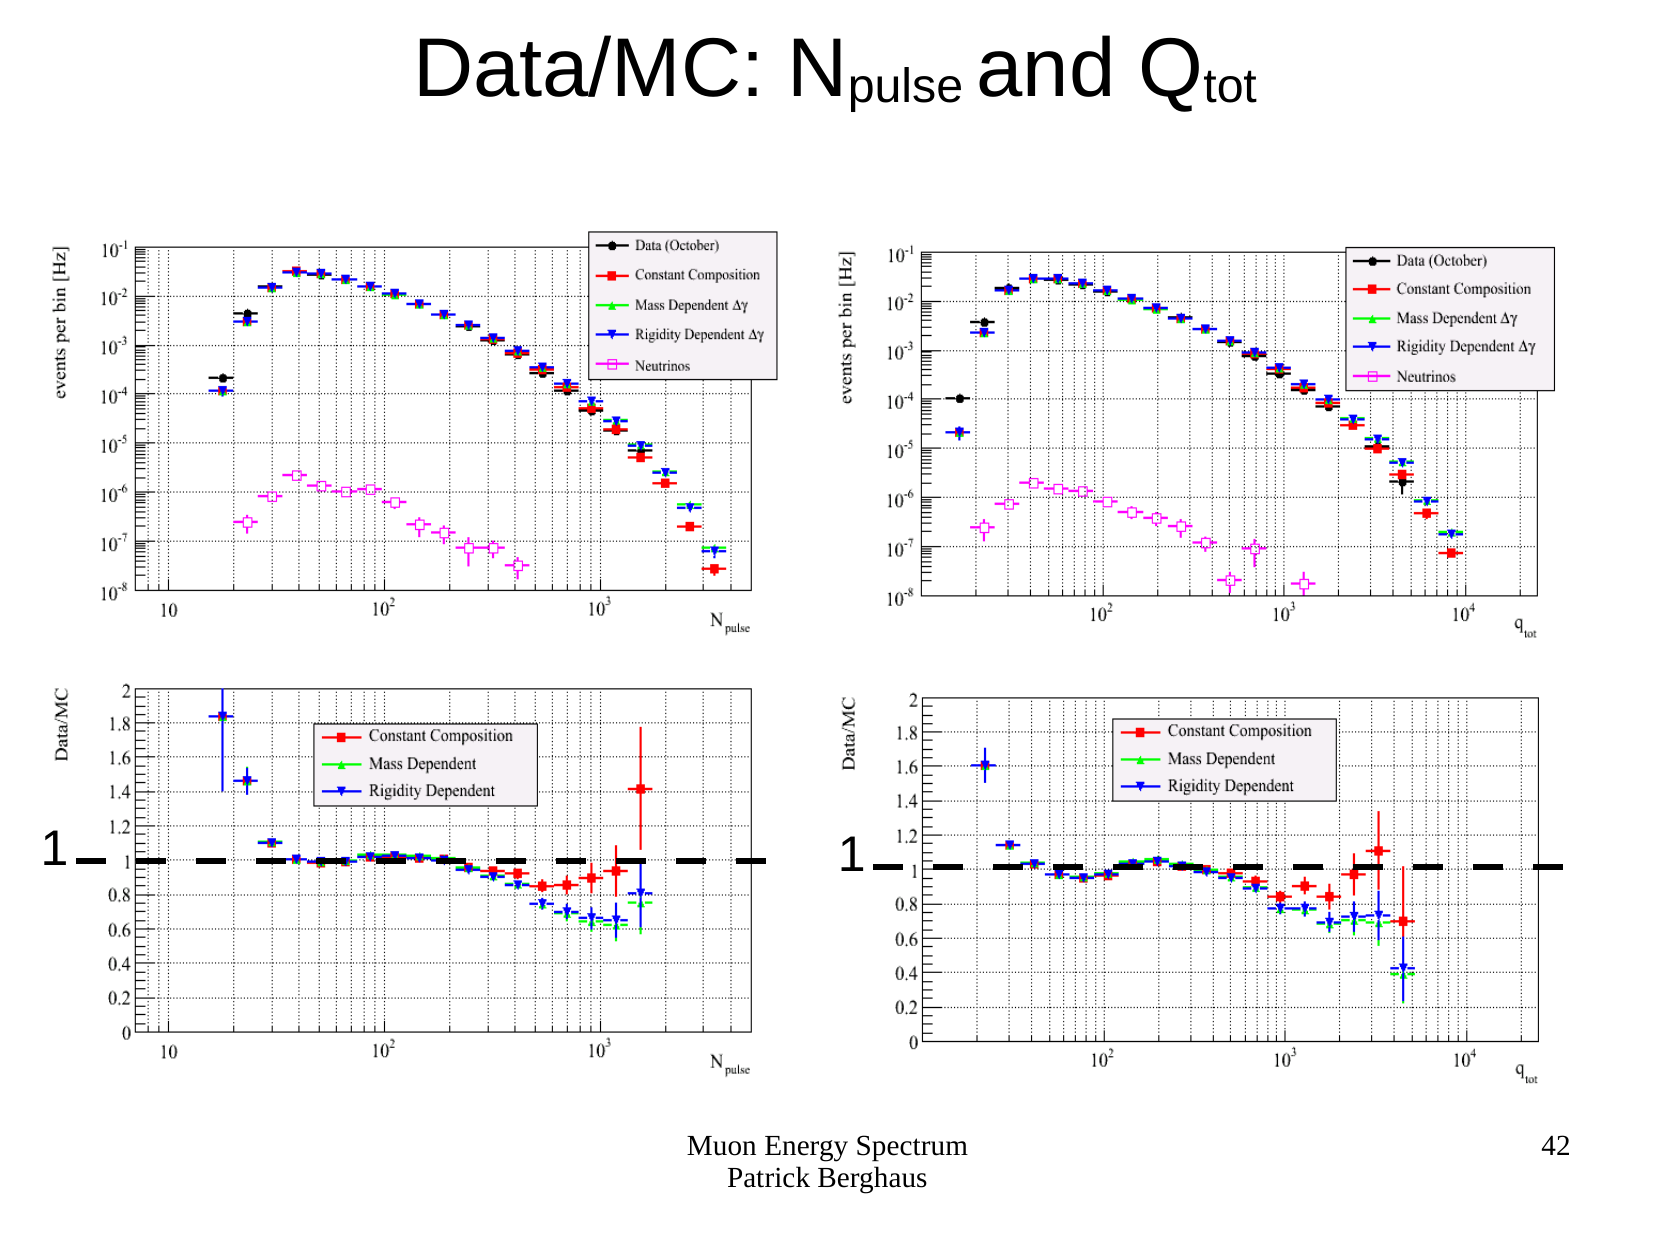

Data/MC: Npulse and Qtot
1
1
42